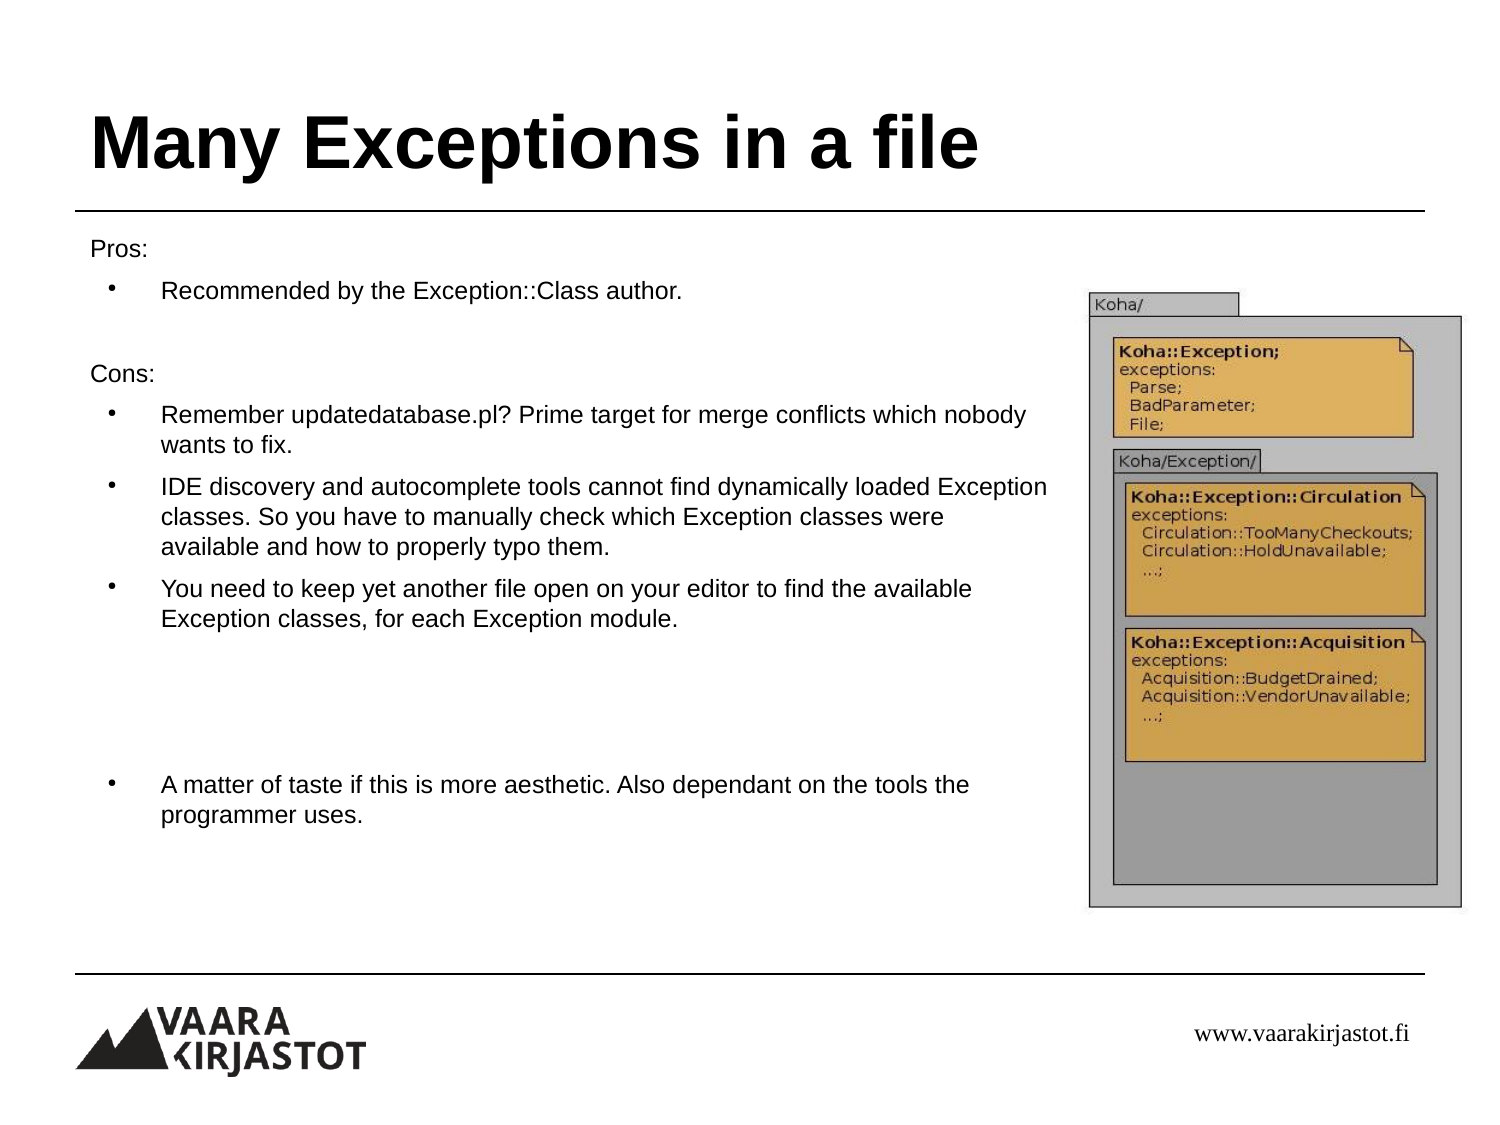

# Many Exceptions in a file
Pros:
Recommended by the Exception::Class author.
Cons:
Remember updatedatabase.pl? Prime target for merge conflicts which nobody wants to fix.
IDE discovery and autocomplete tools cannot find dynamically loaded Exception classes. So you have to manually check which Exception classes were available and how to properly typo them.
You need to keep yet another file open on your editor to find the available Exception classes, for each Exception module.
A matter of taste if this is more aesthetic. Also dependant on the tools the programmer uses.
www.vaarakirjastot.fi